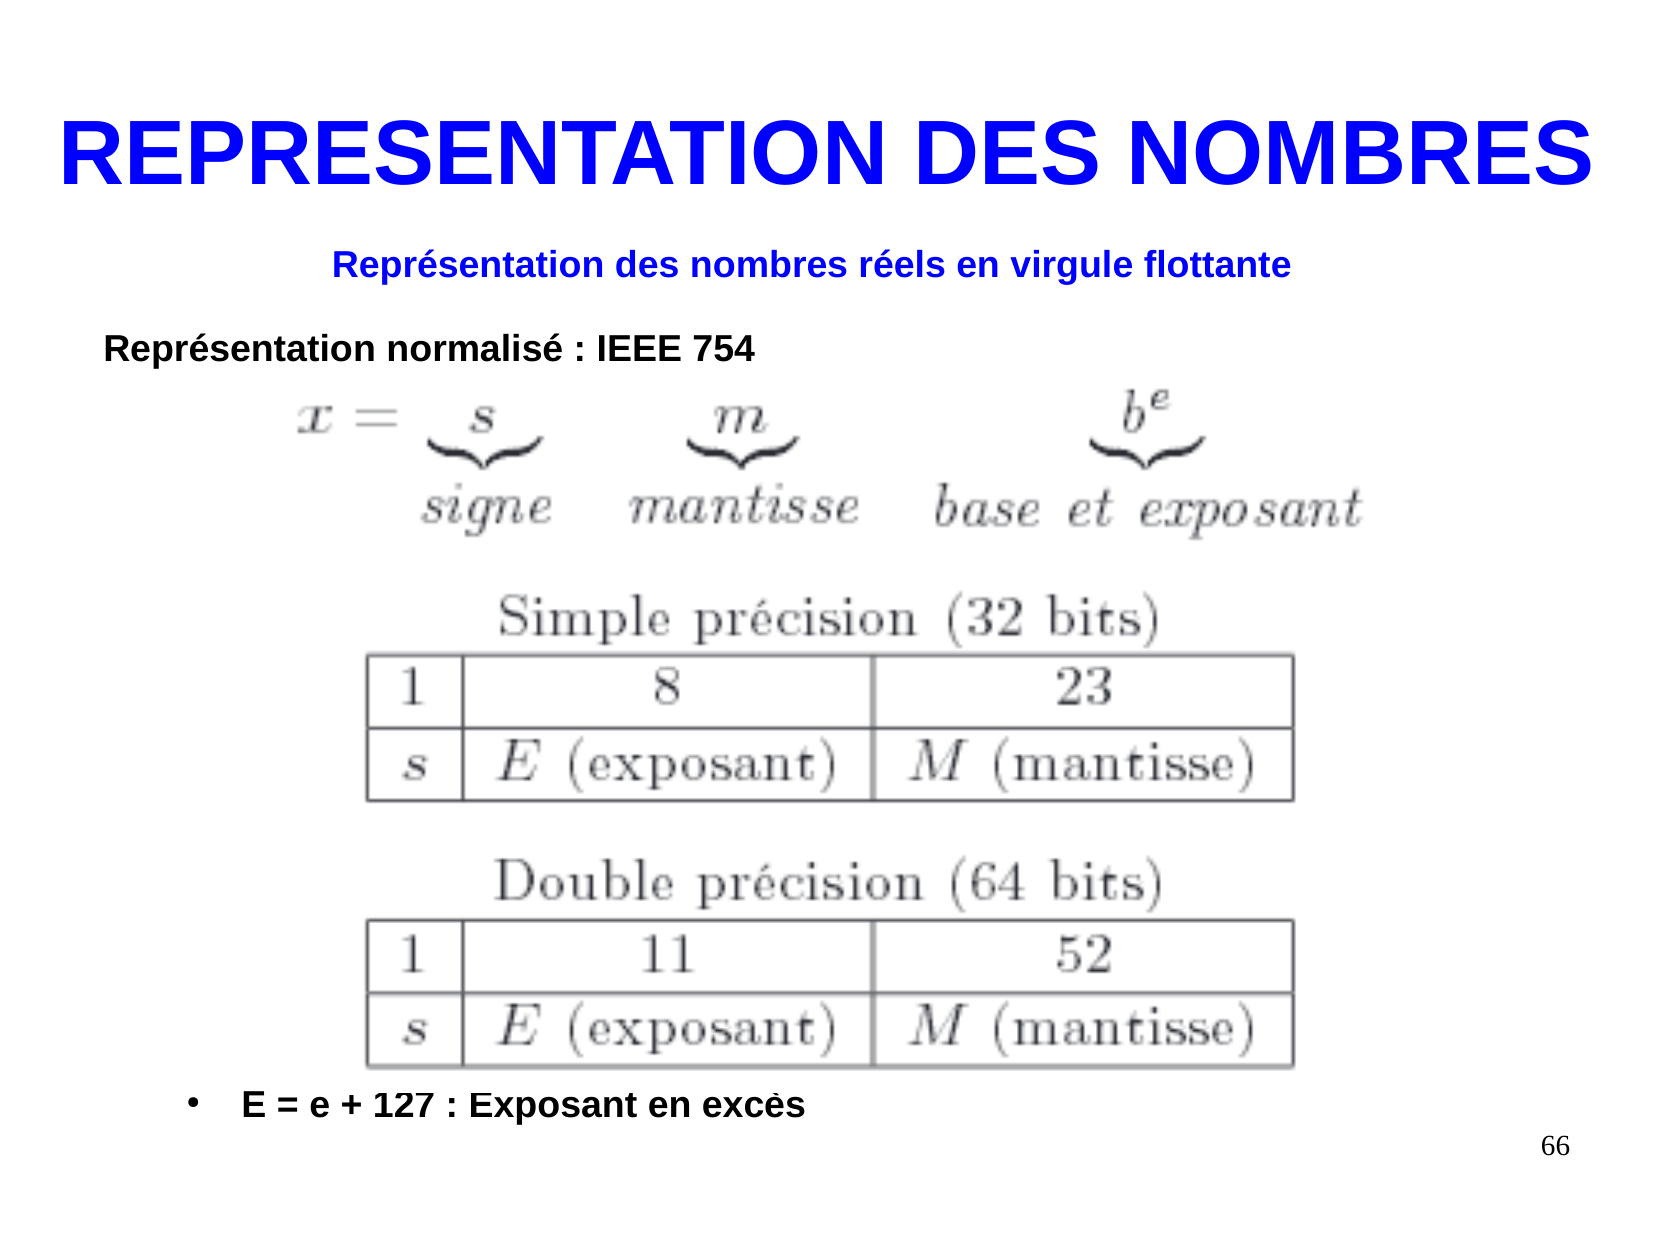

# REPRESENTATION DES NOMBRES
Représentation des nombres réels en virgule flottante
Représentation normalisé : IEEE 754
E = e + 127 : Exposant en excès
66